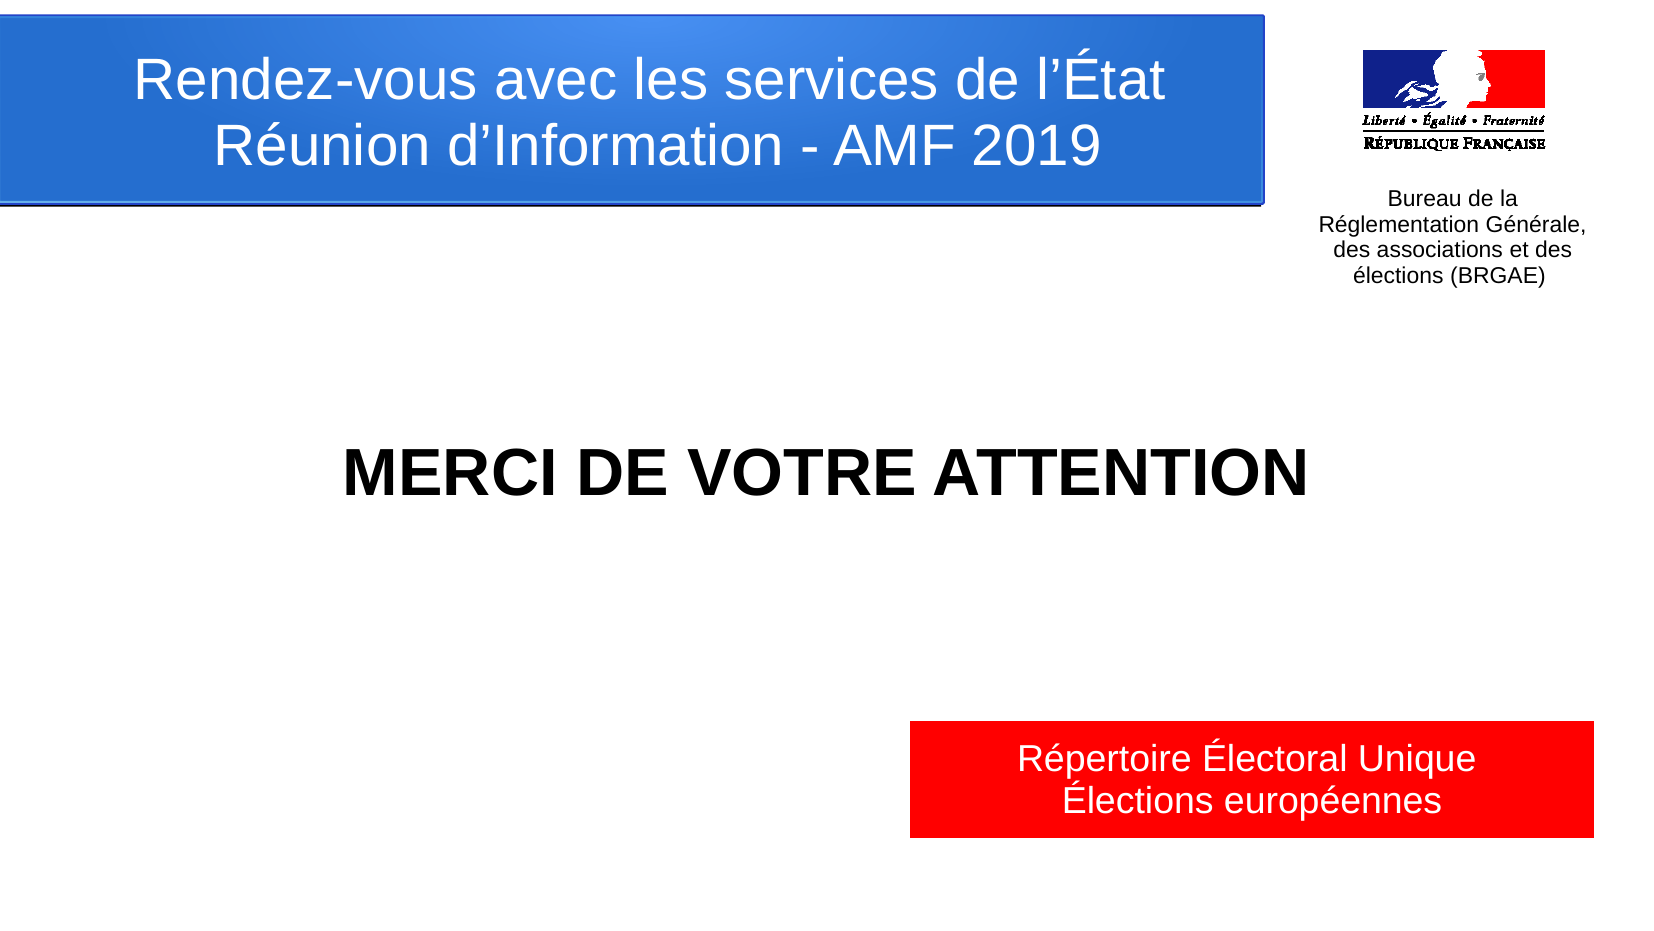

# Rendez-vous avec les services de l’État Réunion d’Information - AMF 2019
Bureau de la Réglementation Générale, des associations et des élections (BRGAE)
MERCI DE VOTRE ATTENTION
Répertoire Électoral Unique
Élections européennes